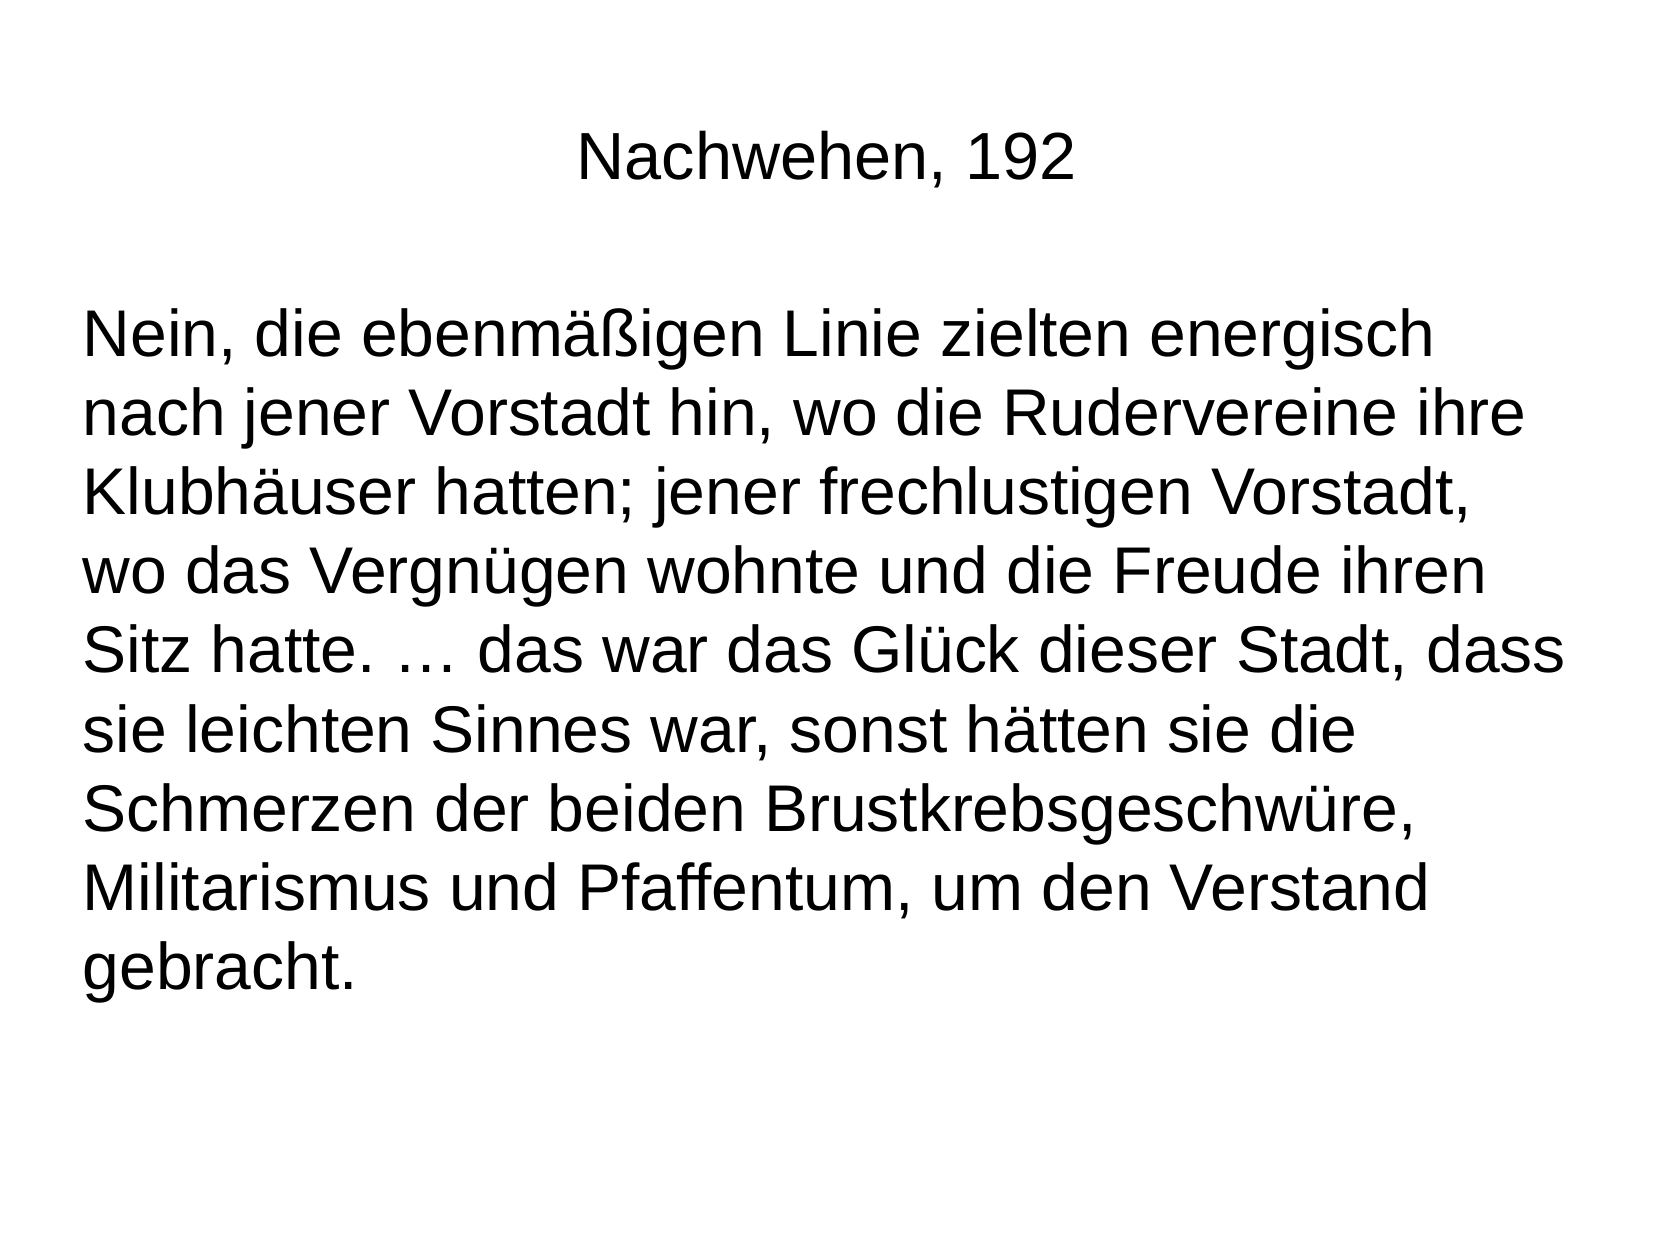

# Nachwehen, 192
Nein, die ebenmäßigen Linie zielten energisch nach jener Vorstadt hin, wo die Rudervereine ihre Klubhäuser hatten; jener frechlustigen Vorstadt, wo das Vergnügen wohnte und die Freude ihren Sitz hatte. … das war das Glück dieser Stadt, dass sie leichten Sinnes war, sonst hätten sie die Schmerzen der beiden Brustkrebsgeschwüre, Militarismus und Pfaffentum, um den Verstand gebracht.